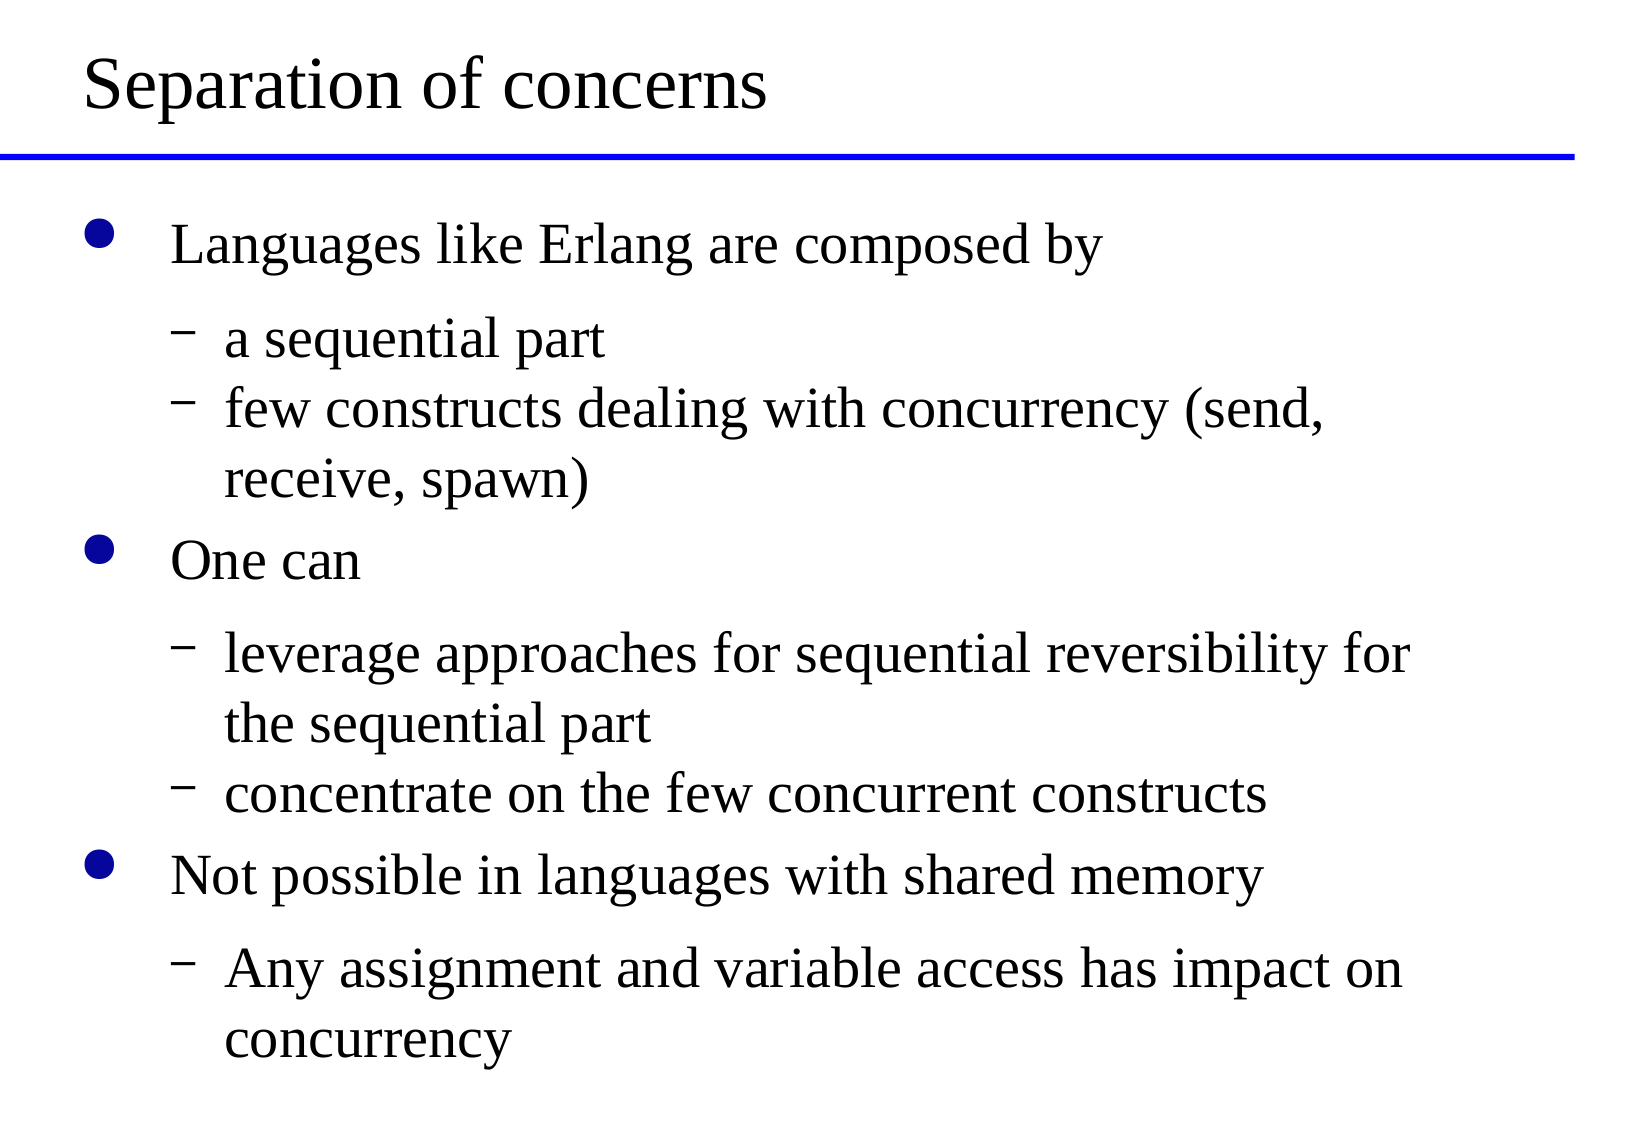

# Separation of concerns
Languages like Erlang are composed by
a sequential part
few constructs dealing with concurrency (send, receive, spawn)
One can
leverage approaches for sequential reversibility for the sequential part
concentrate on the few concurrent constructs
Not possible in languages with shared memory
Any assignment and variable access has impact on concurrency